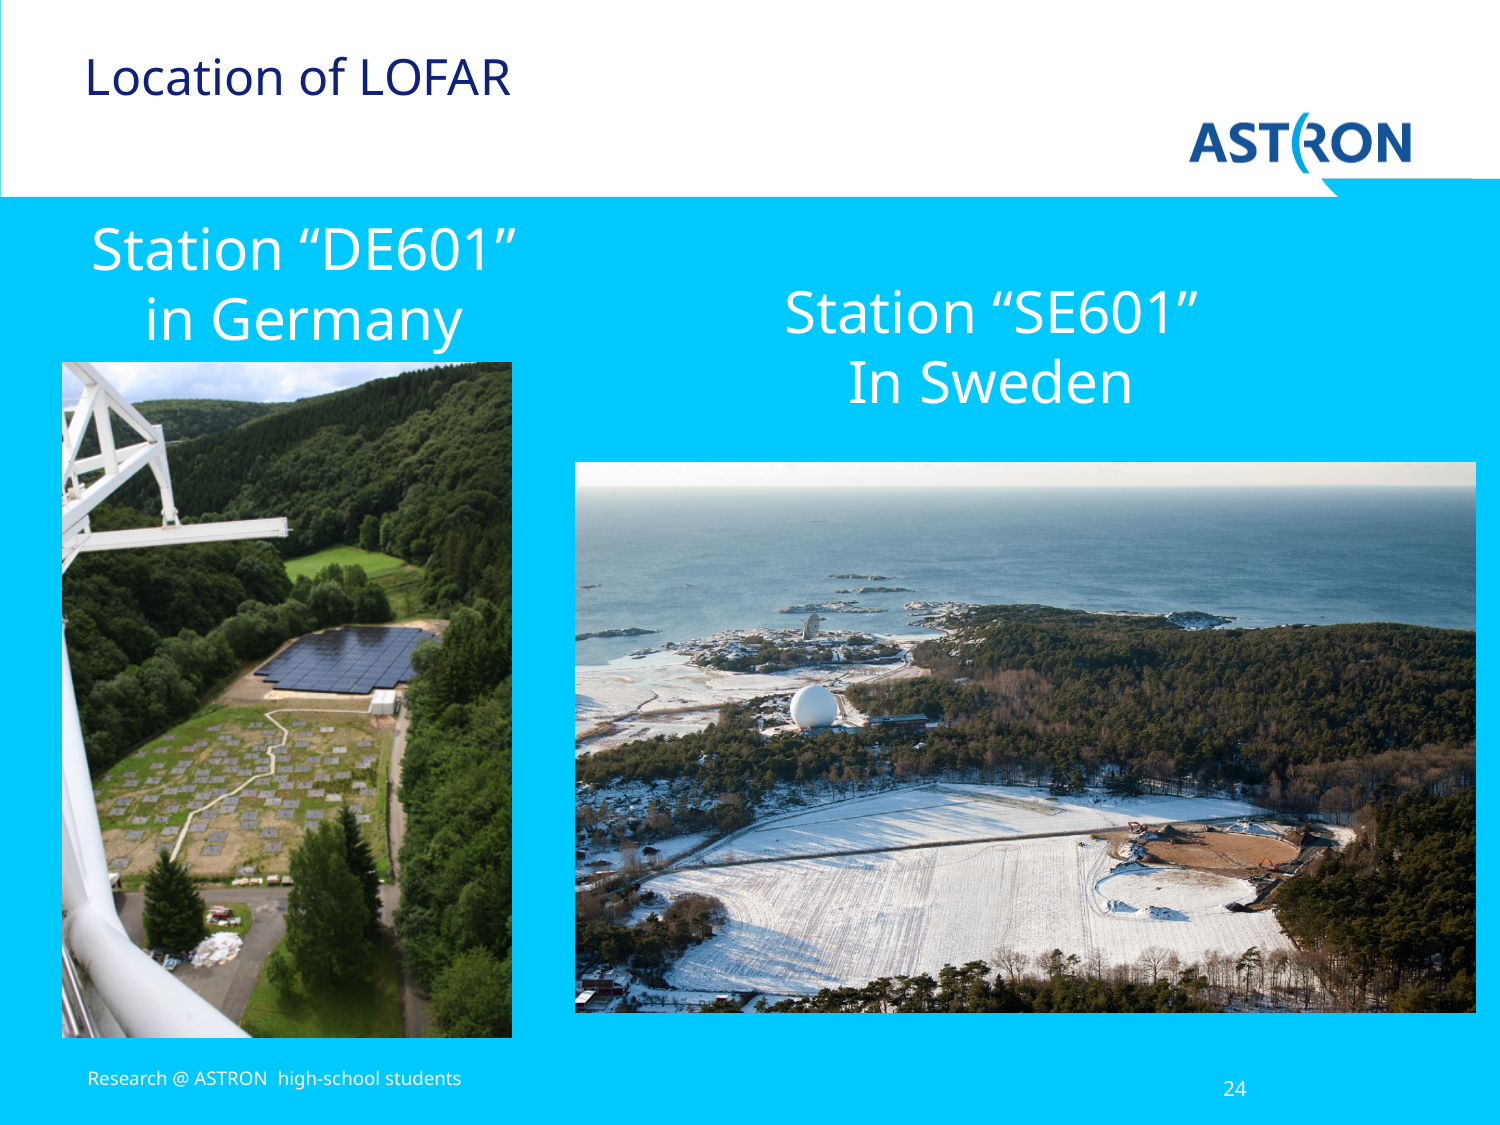

Location of LOFAR
Station “DE601”
in Germany
Station “SE601”
In Sweden
Research @ ASTRON high-school students